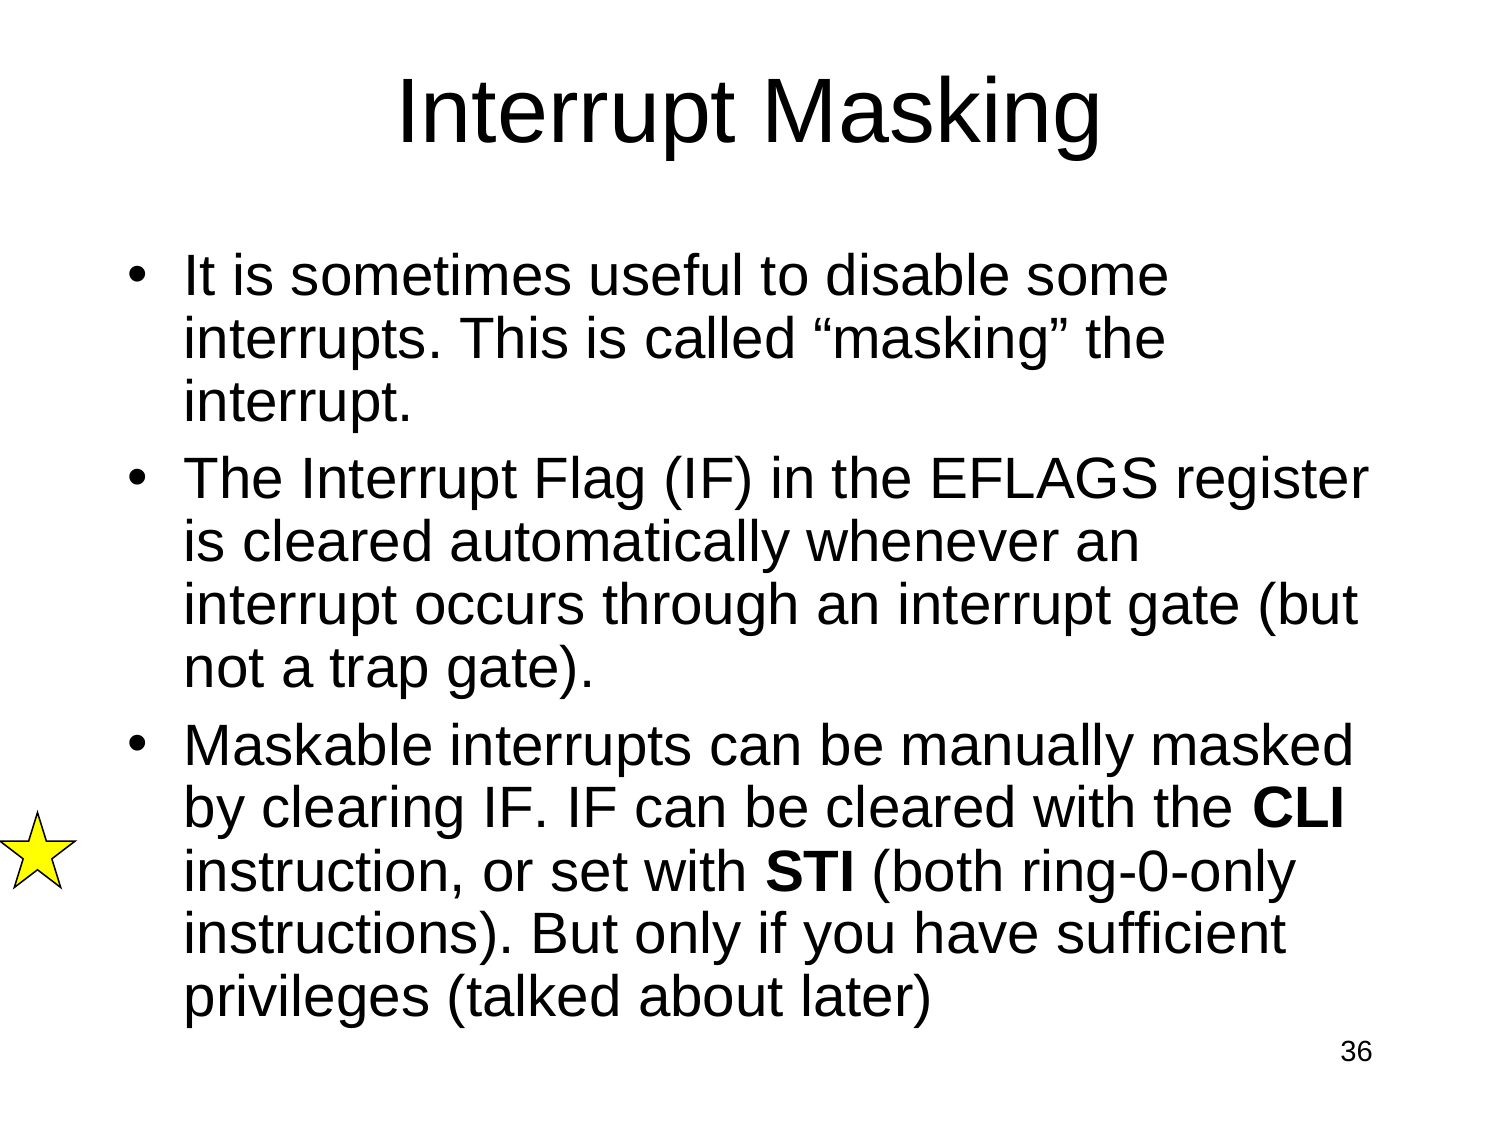

# Interrupt Masking
It is sometimes useful to disable some interrupts. This is called “masking” the interrupt.
The Interrupt Flag (IF) in the EFLAGS register is cleared automatically whenever an interrupt occurs through an interrupt gate (but not a trap gate).
Maskable interrupts can be manually masked by clearing IF. IF can be cleared with the CLI instruction, or set with STI (both ring-0-only instructions). But only if you have sufficient privileges (talked about later)